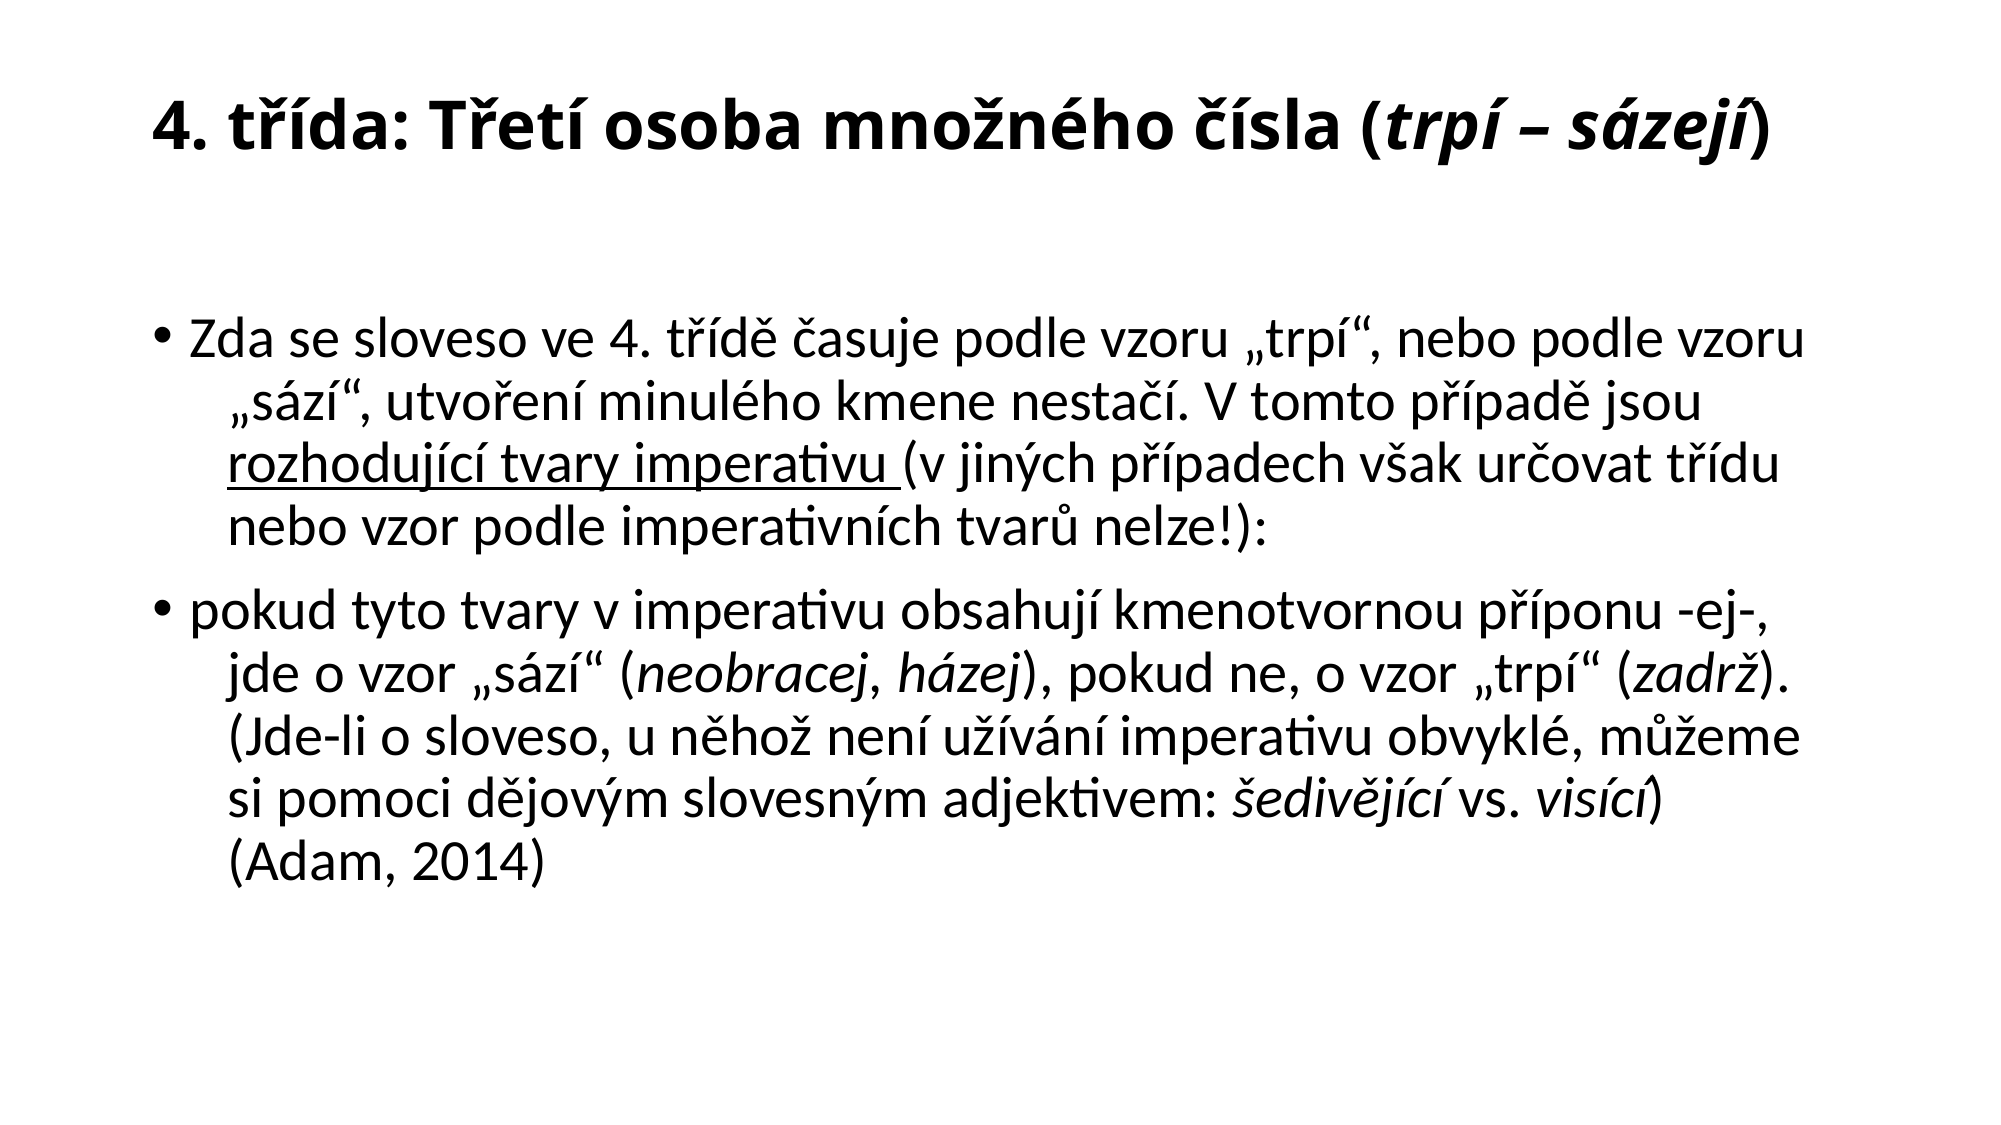

# 4. třída: Třetí osoba množného čísla (trpí – sázejí)
Zda se sloveso ve 4. třídě časuje podle vzoru „trpí“, nebo podle vzoru „sází“, utvoření minulého kmene nestačí. V tomto případě jsou rozhodující tvary imperativu (v jiných případech však určovat třídu nebo vzor podle imperativních tvarů nelze!):
pokud tyto tvary v imperativu obsahují kmenotvornou příponu -ej-, jde o vzor „sází“ (neobracej, házej), pokud ne, o vzor „trpí“ (zadrž). (Jde-li o sloveso, u něhož není užívání imperativu obvyklé, můžeme si pomoci dějovým slovesným adjektivem: šedivějící vs. visící) (Adam, 2014)